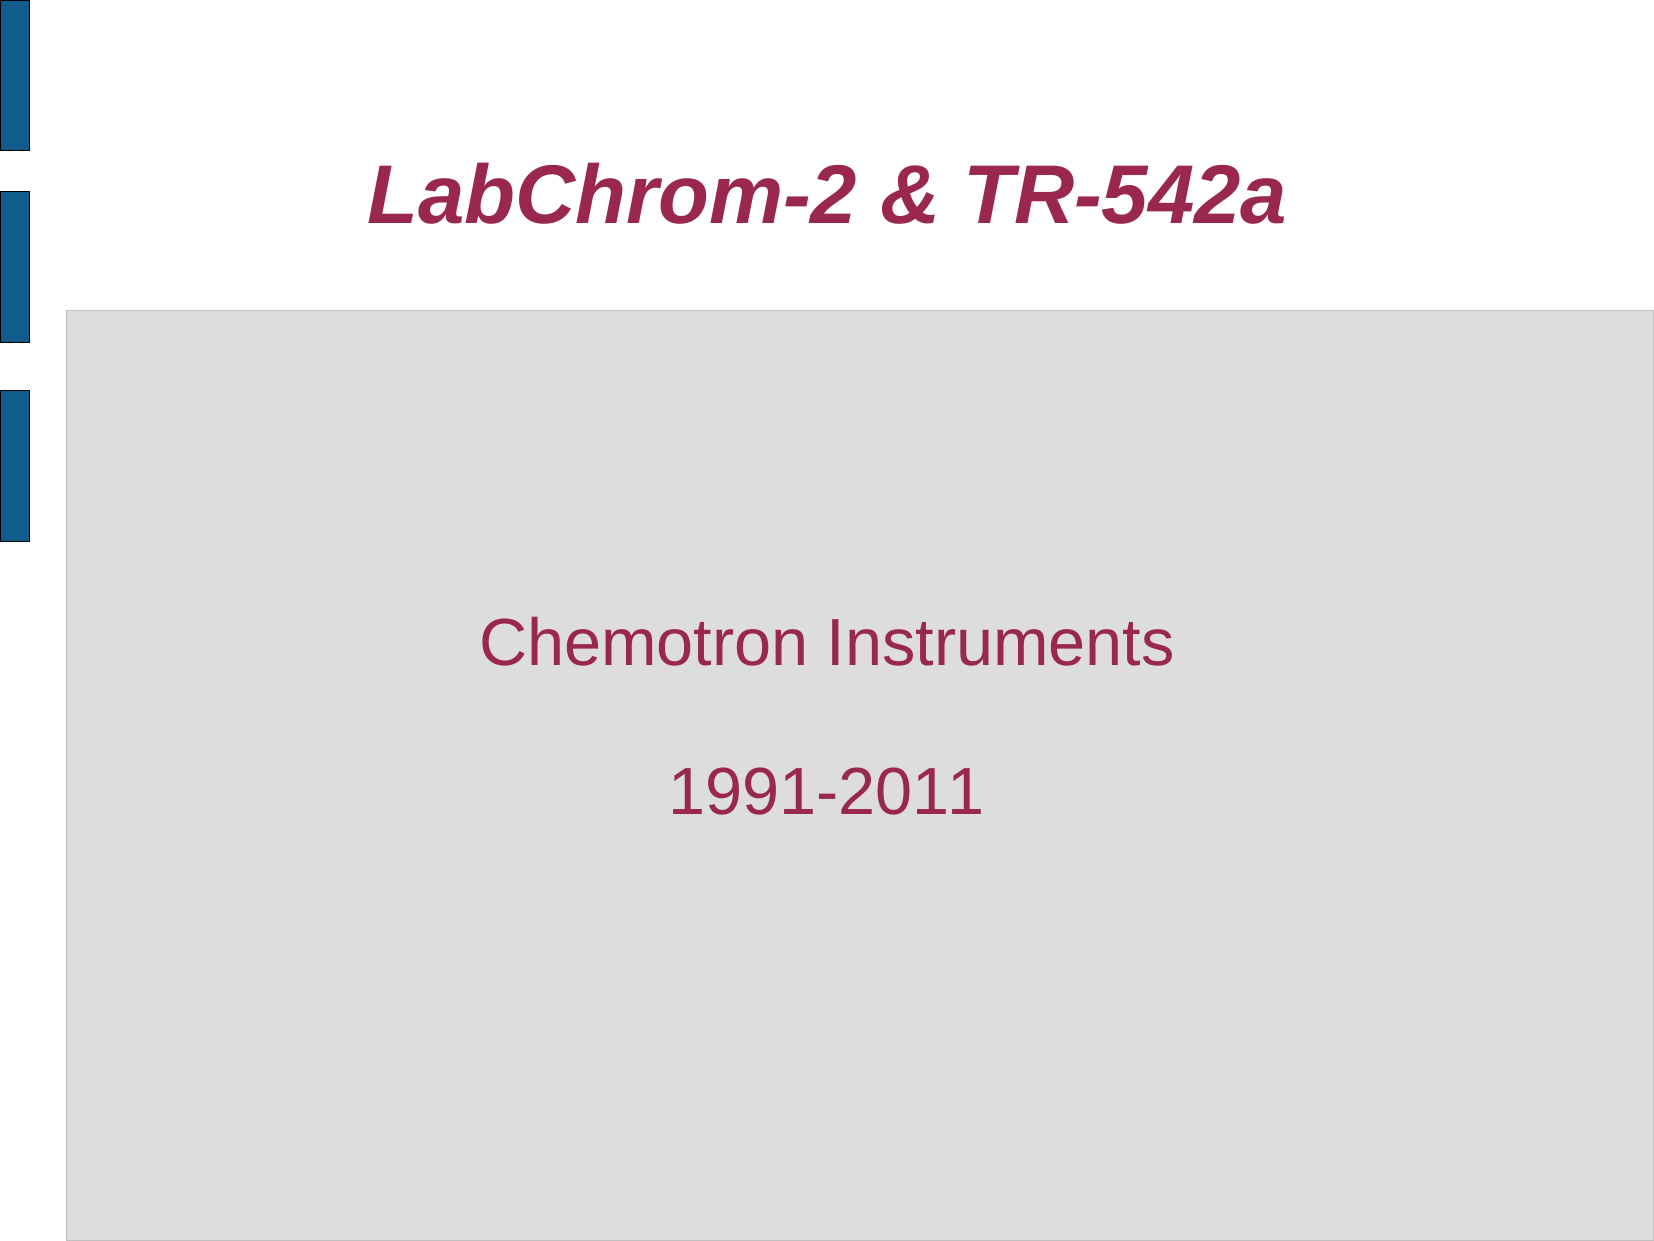

# LabChrom-2 & TR-542a
Chemotron Instruments
1991-2011